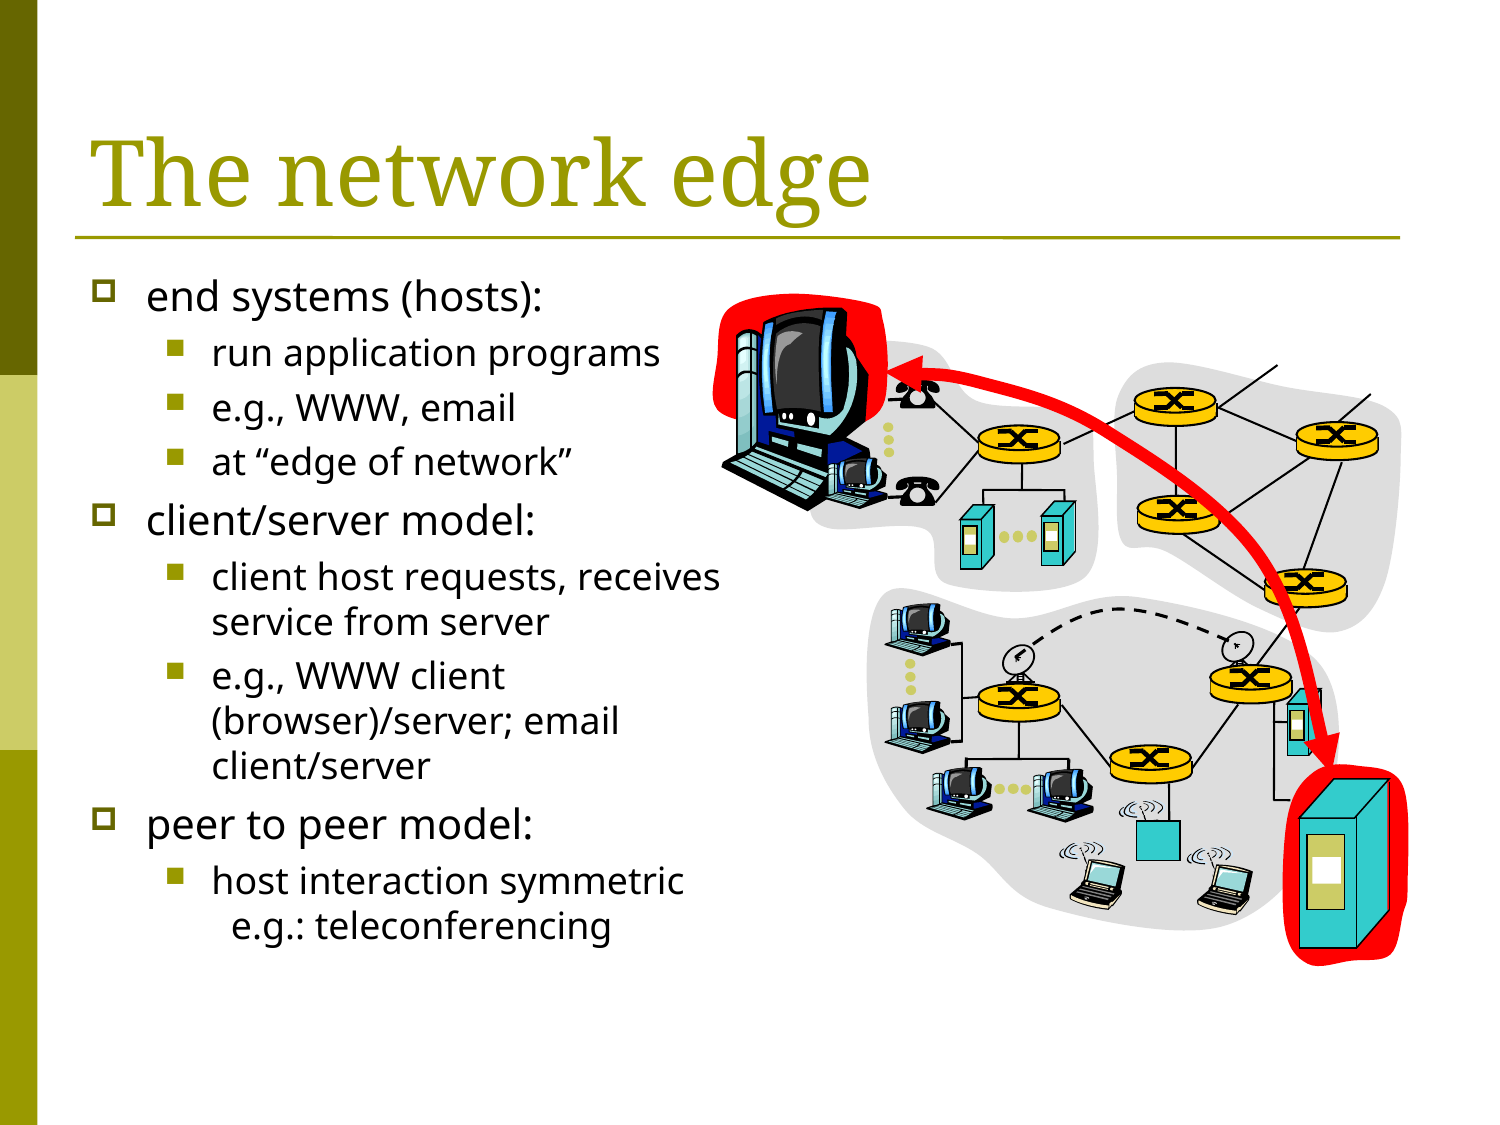

# The network edge
end systems (hosts):
run application programs
e.g., WWW, email
at “edge of network”
client/server model:
client host requests, receives service from server
e.g., WWW client (browser)/server; email client/server
peer to peer model:
host interaction symmetric
 e.g.: teleconferencing